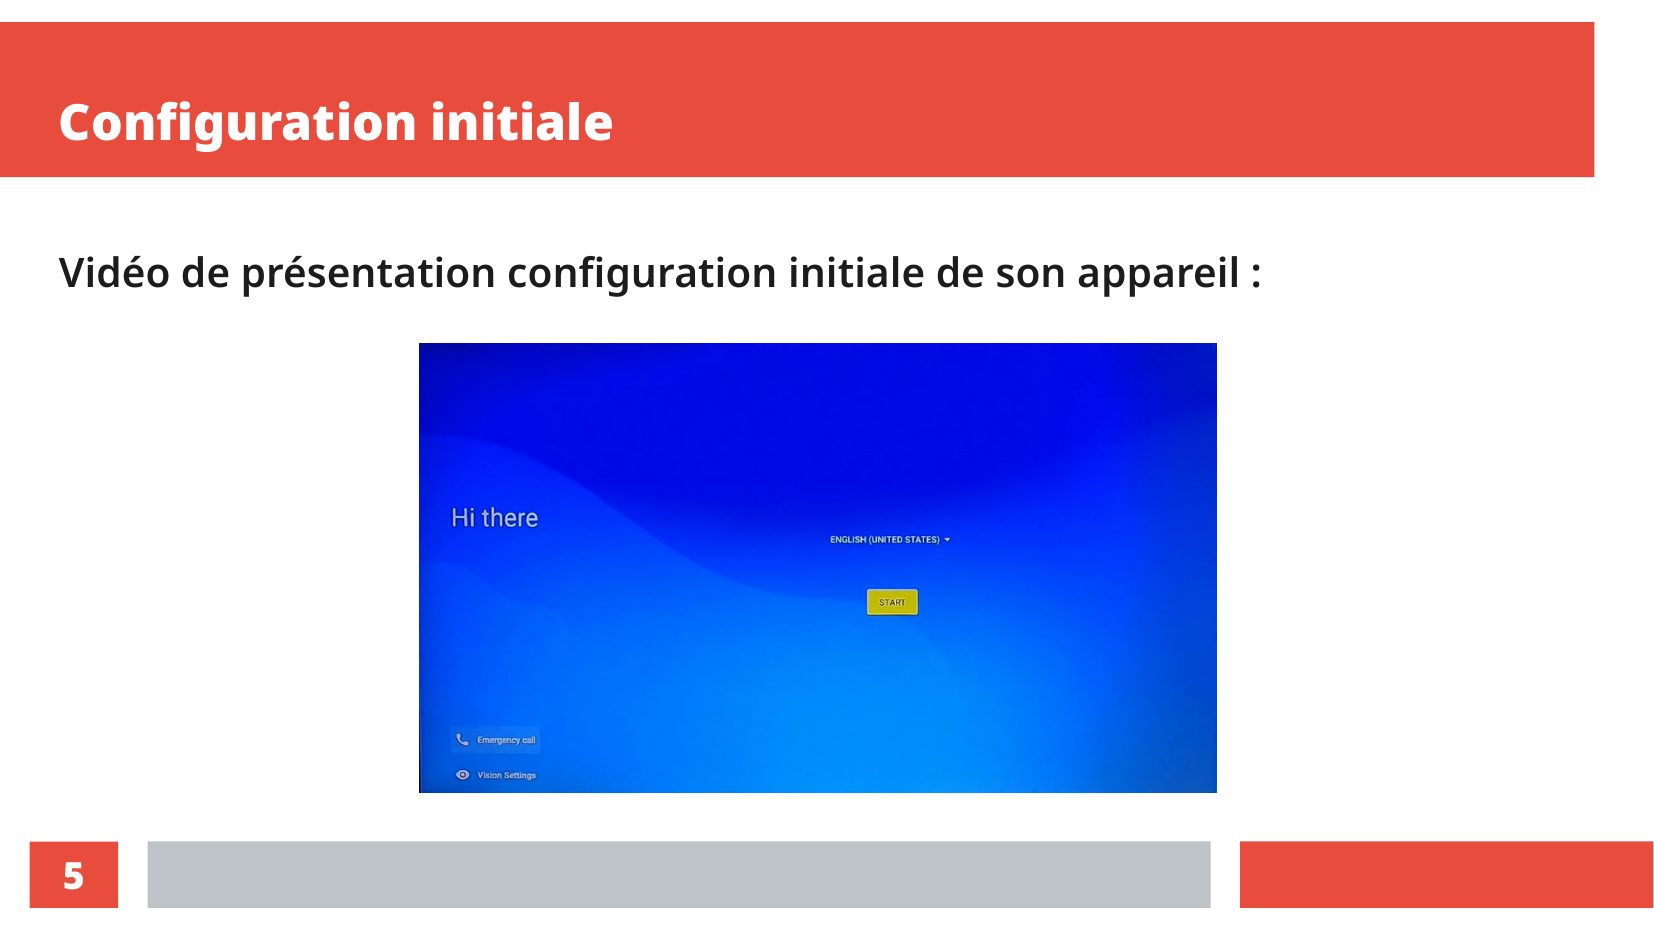

# Configuration initiale
Vidéo de présentation configuration initiale de son appareil :
5